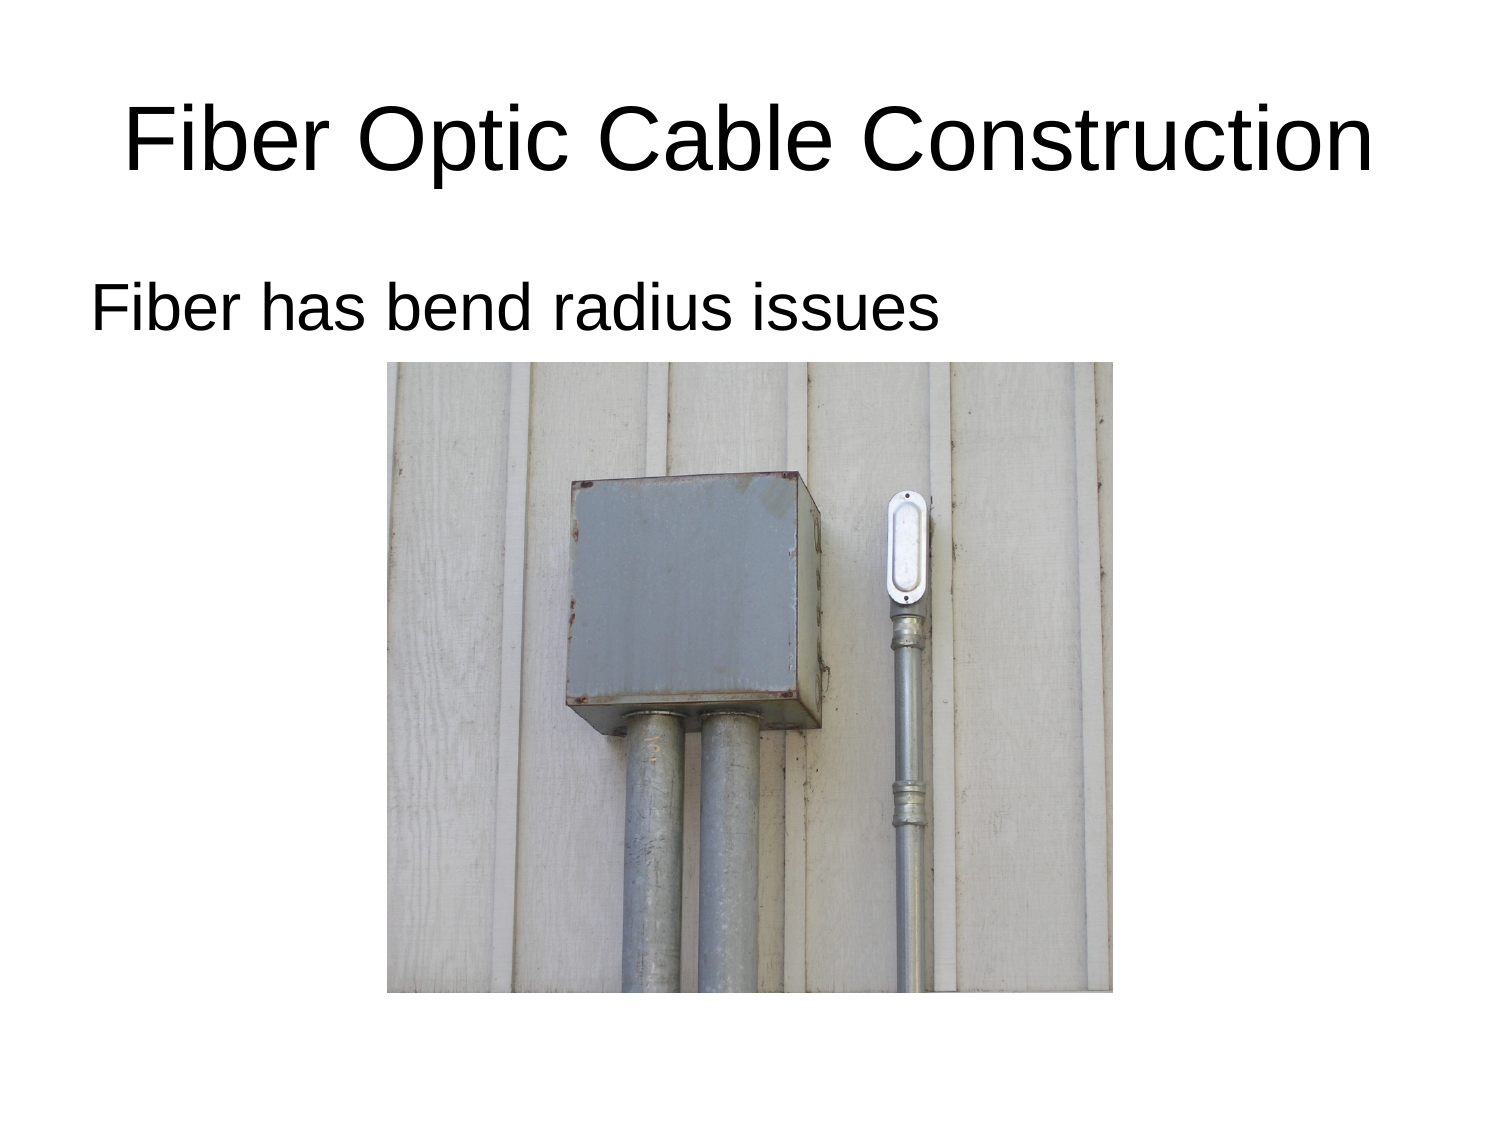

# Fiber Optic Cable Construction
Fiber has bend radius issues